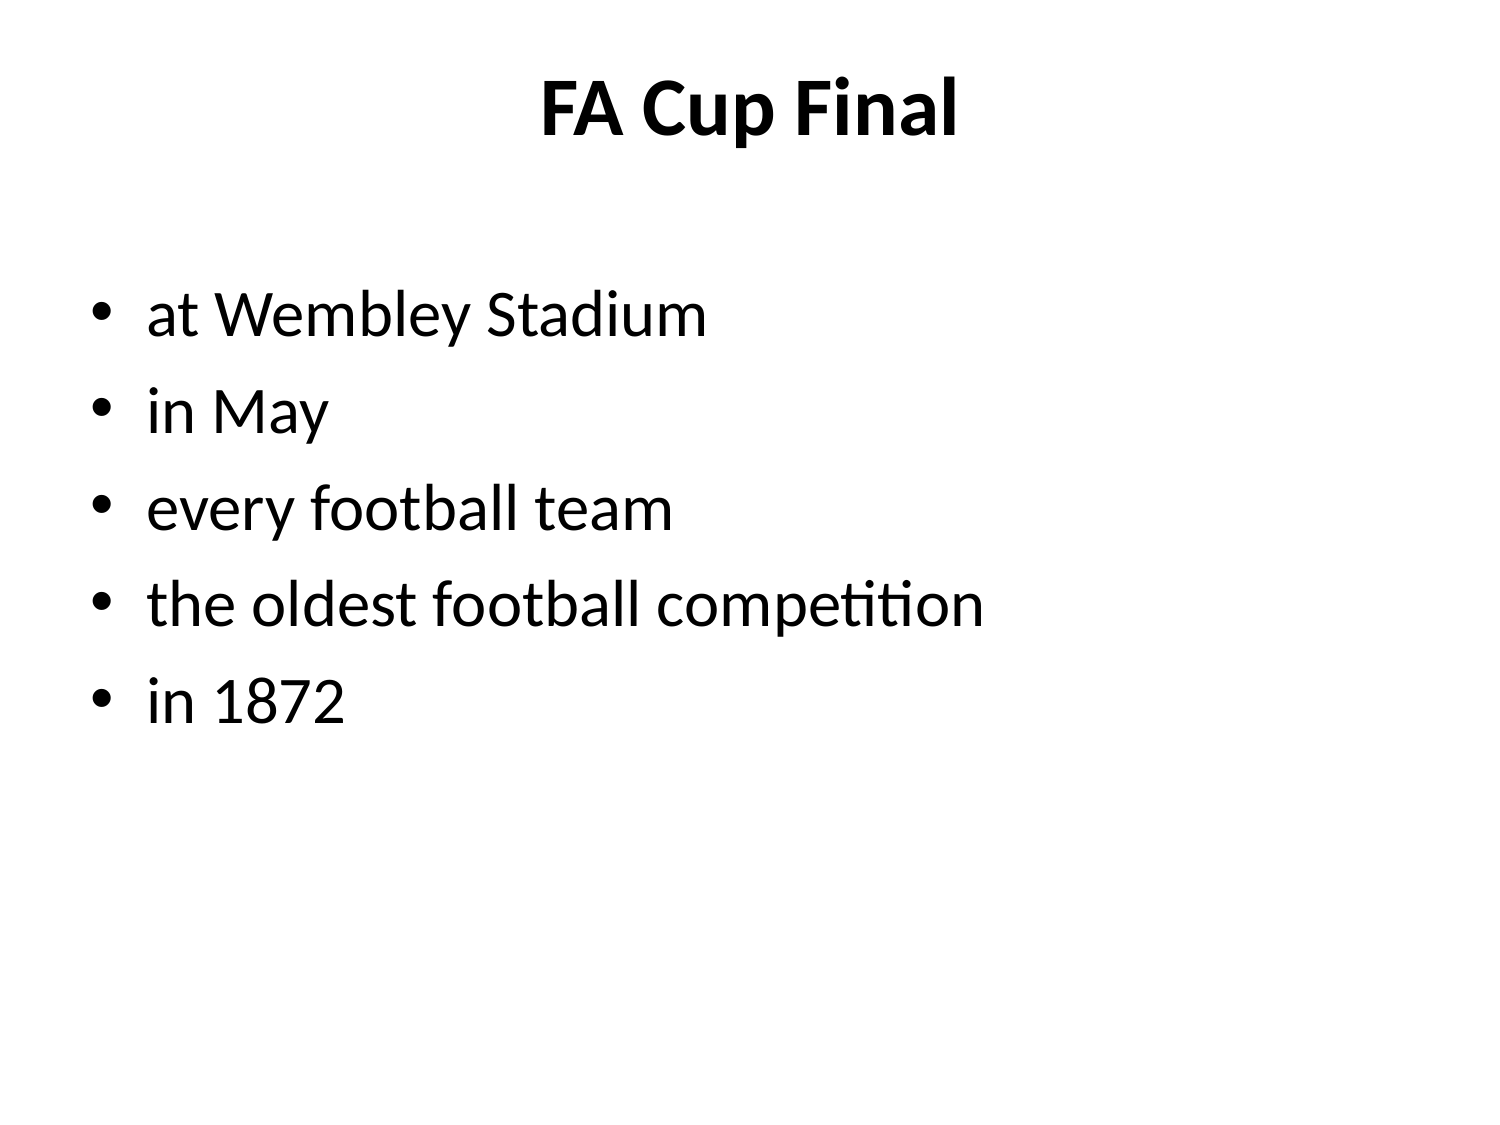

# FA Cup Final
at Wembley Stadium
in May
every football team
the oldest football competition
in 1872